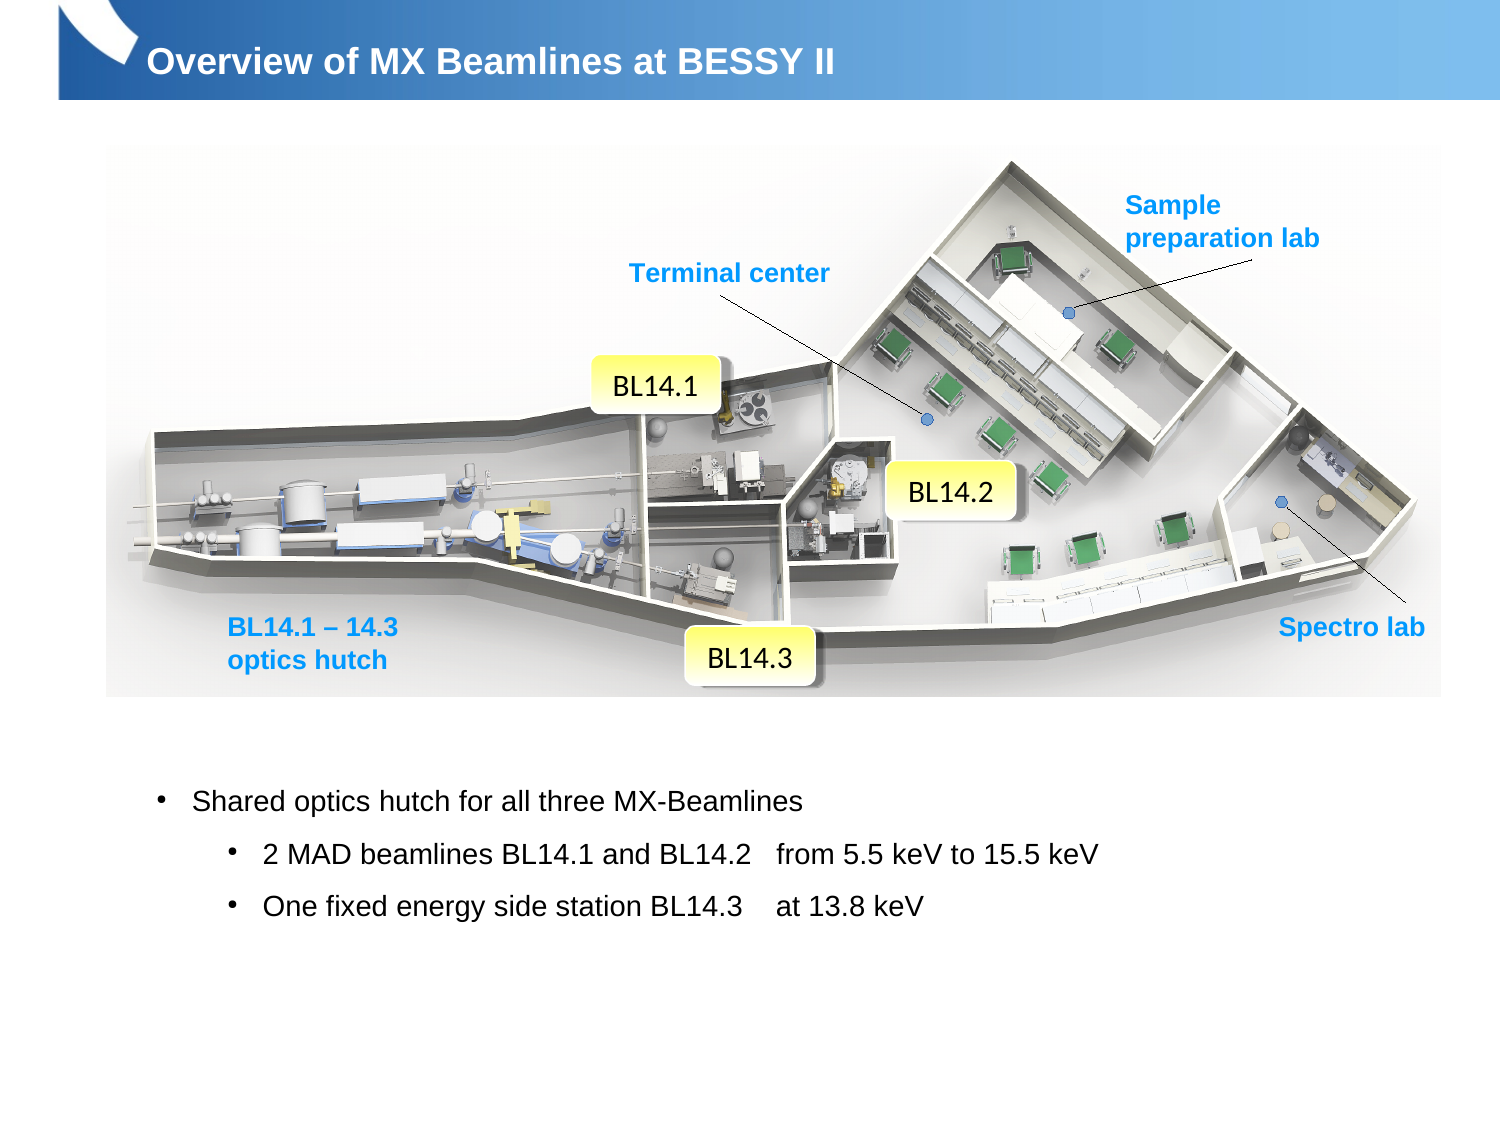

# Overview of MX Beamlines at BESSY II
Sample
preparation lab
Terminal center
BL14.1
BL14.2
BL14.1 – 14.3 optics hutch
Spectro lab
BL14.3
Shared optics hutch for all three MX-Beamlines
2 MAD beamlines BL14.1 and BL14.2 from 5.5 keV to 15.5 keV
One fixed energy side station BL14.3 at 13.8 keV